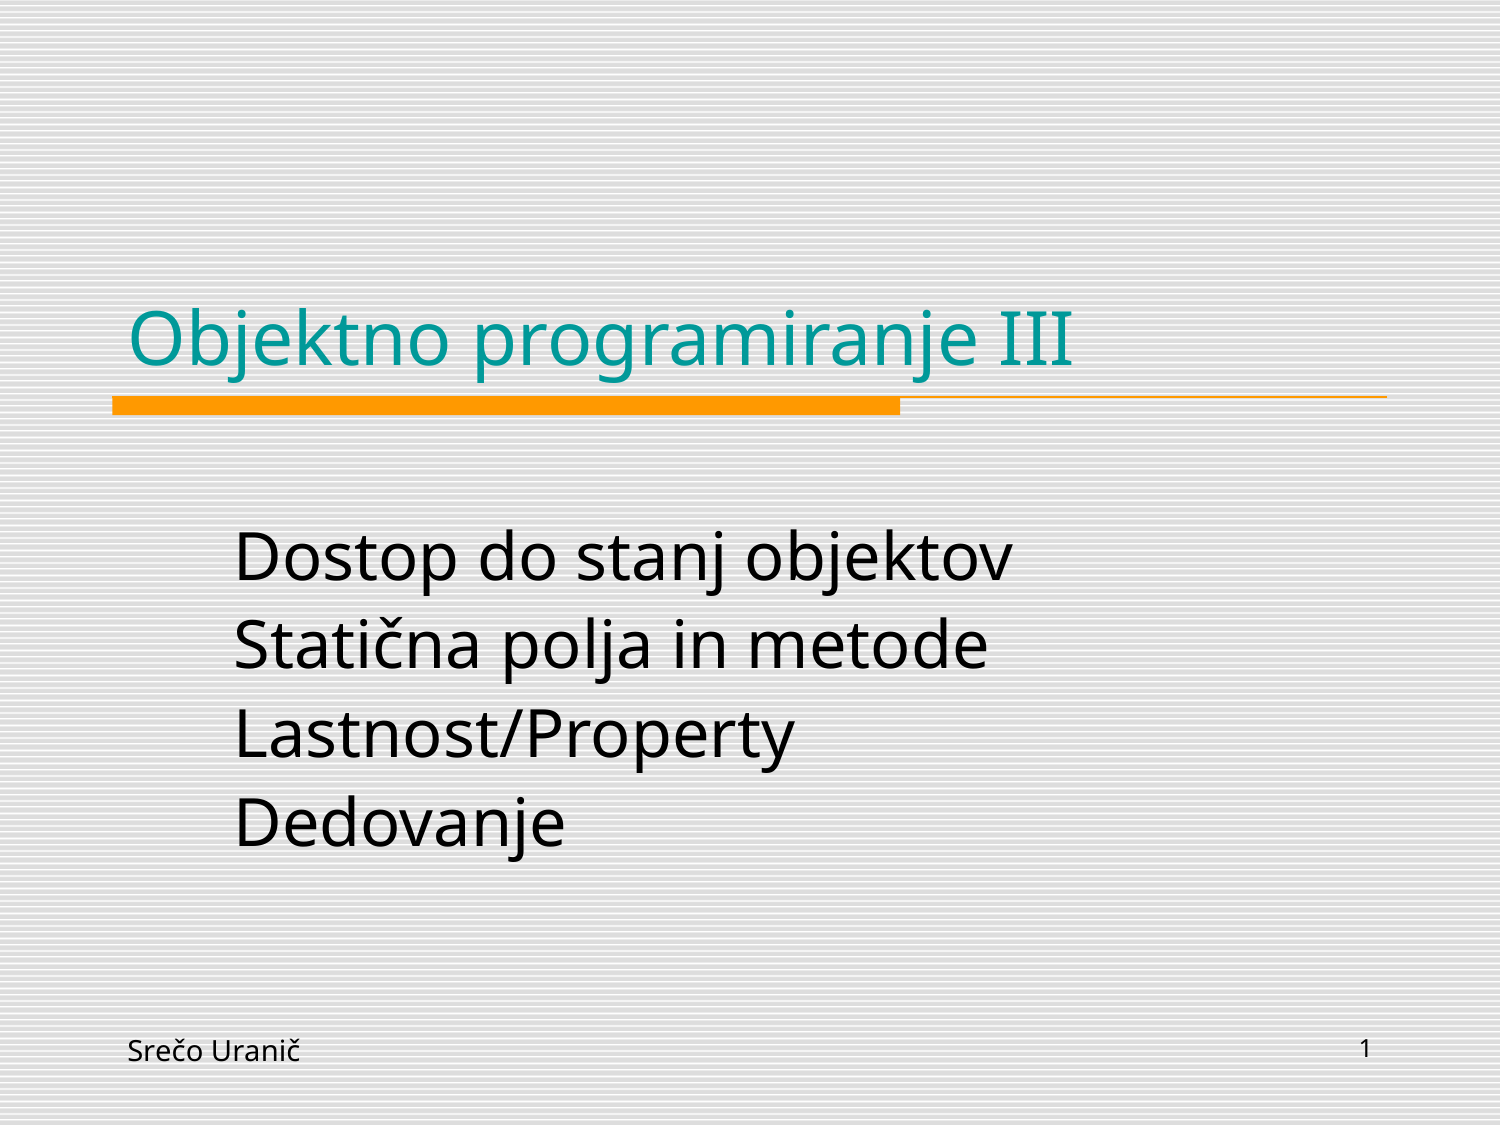

# Objektno programiranje III
Dostop do stanj objektov
Statična polja in metode
Lastnost/Property
Dedovanje
Srečo Uranič